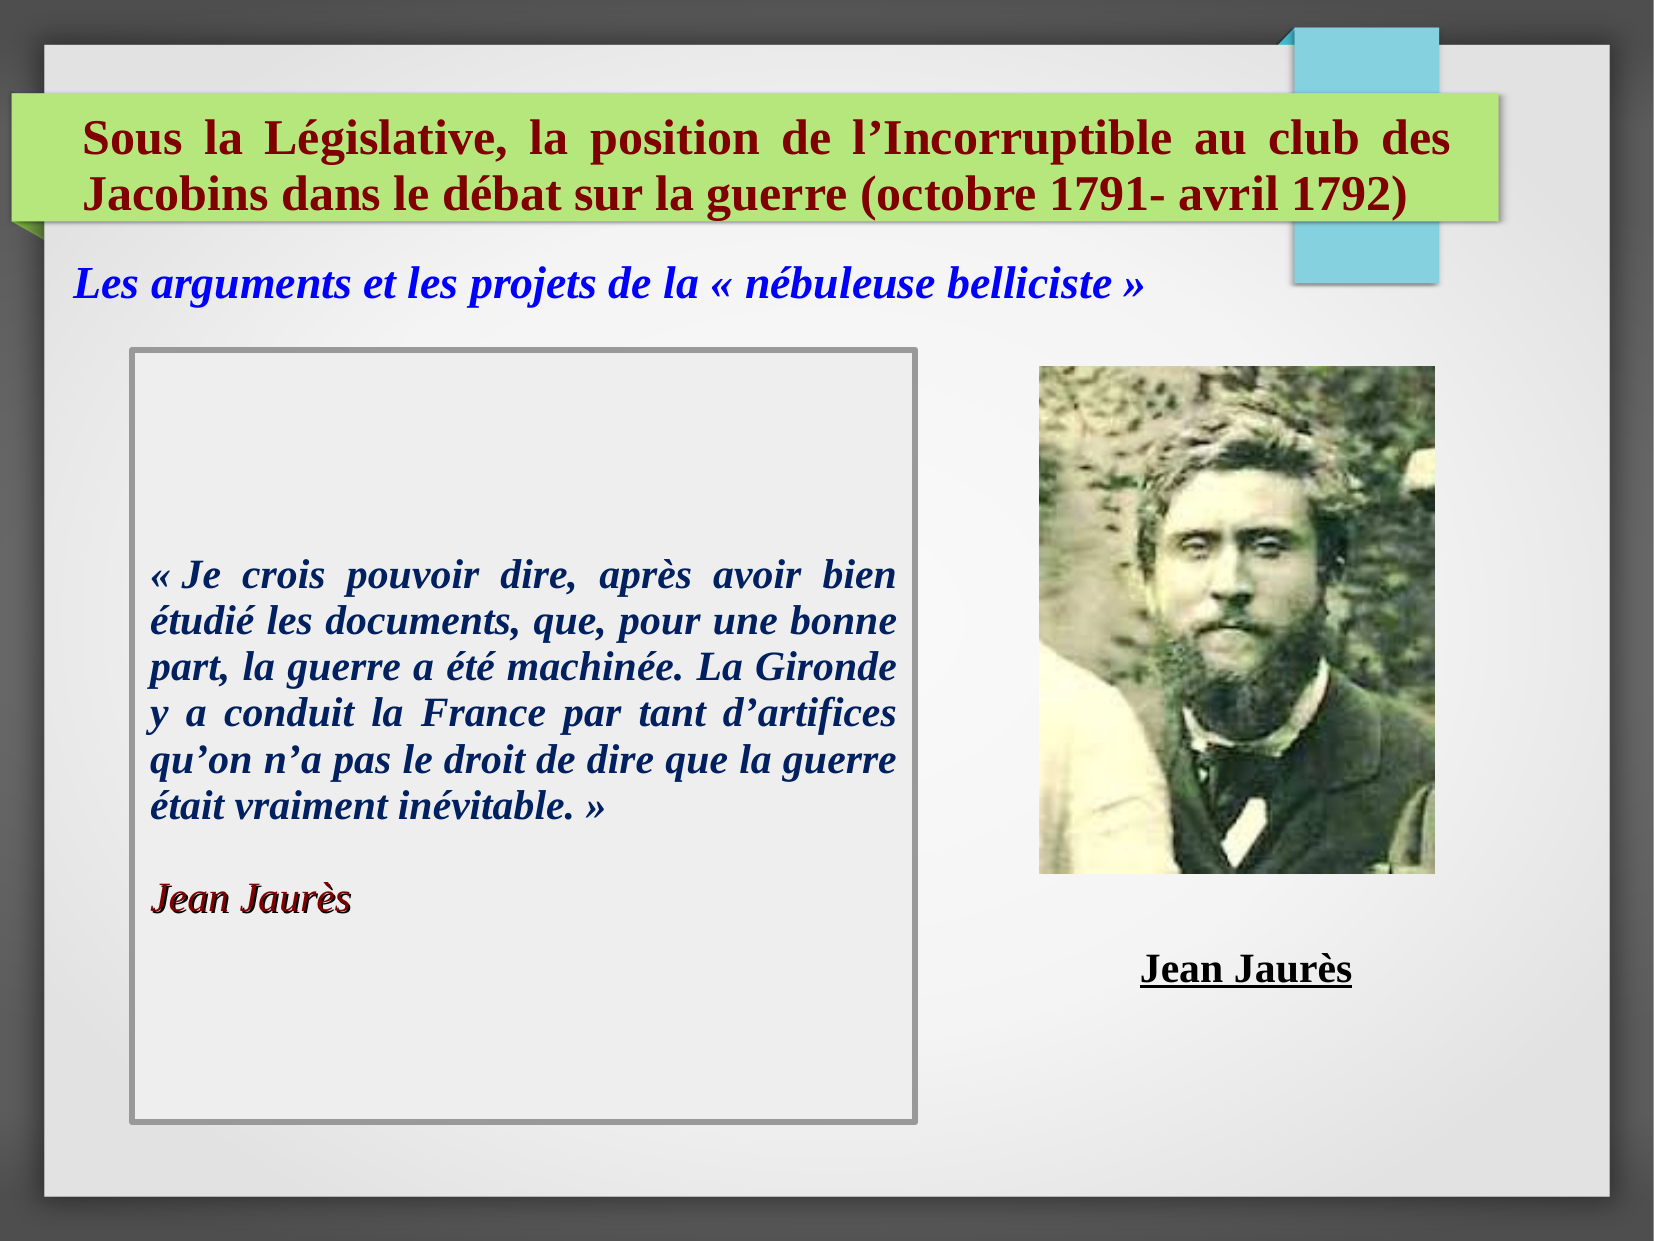

# Sous la Législative, la position de l’Incorruptible au club des Jacobins dans le débat sur la guerre (octobre 1791- avril 1792)
Les arguments et les projets de la « nébuleuse belliciste »
« Je crois pouvoir dire, après avoir bien étudié les documents, que, pour une bonne part, la guerre a été machinée. La Gironde y a conduit la France par tant d’artifices qu’on n’a pas le droit de dire que la guerre était vraiment inévitable. »
Jean Jaurès
Jean Jaurès